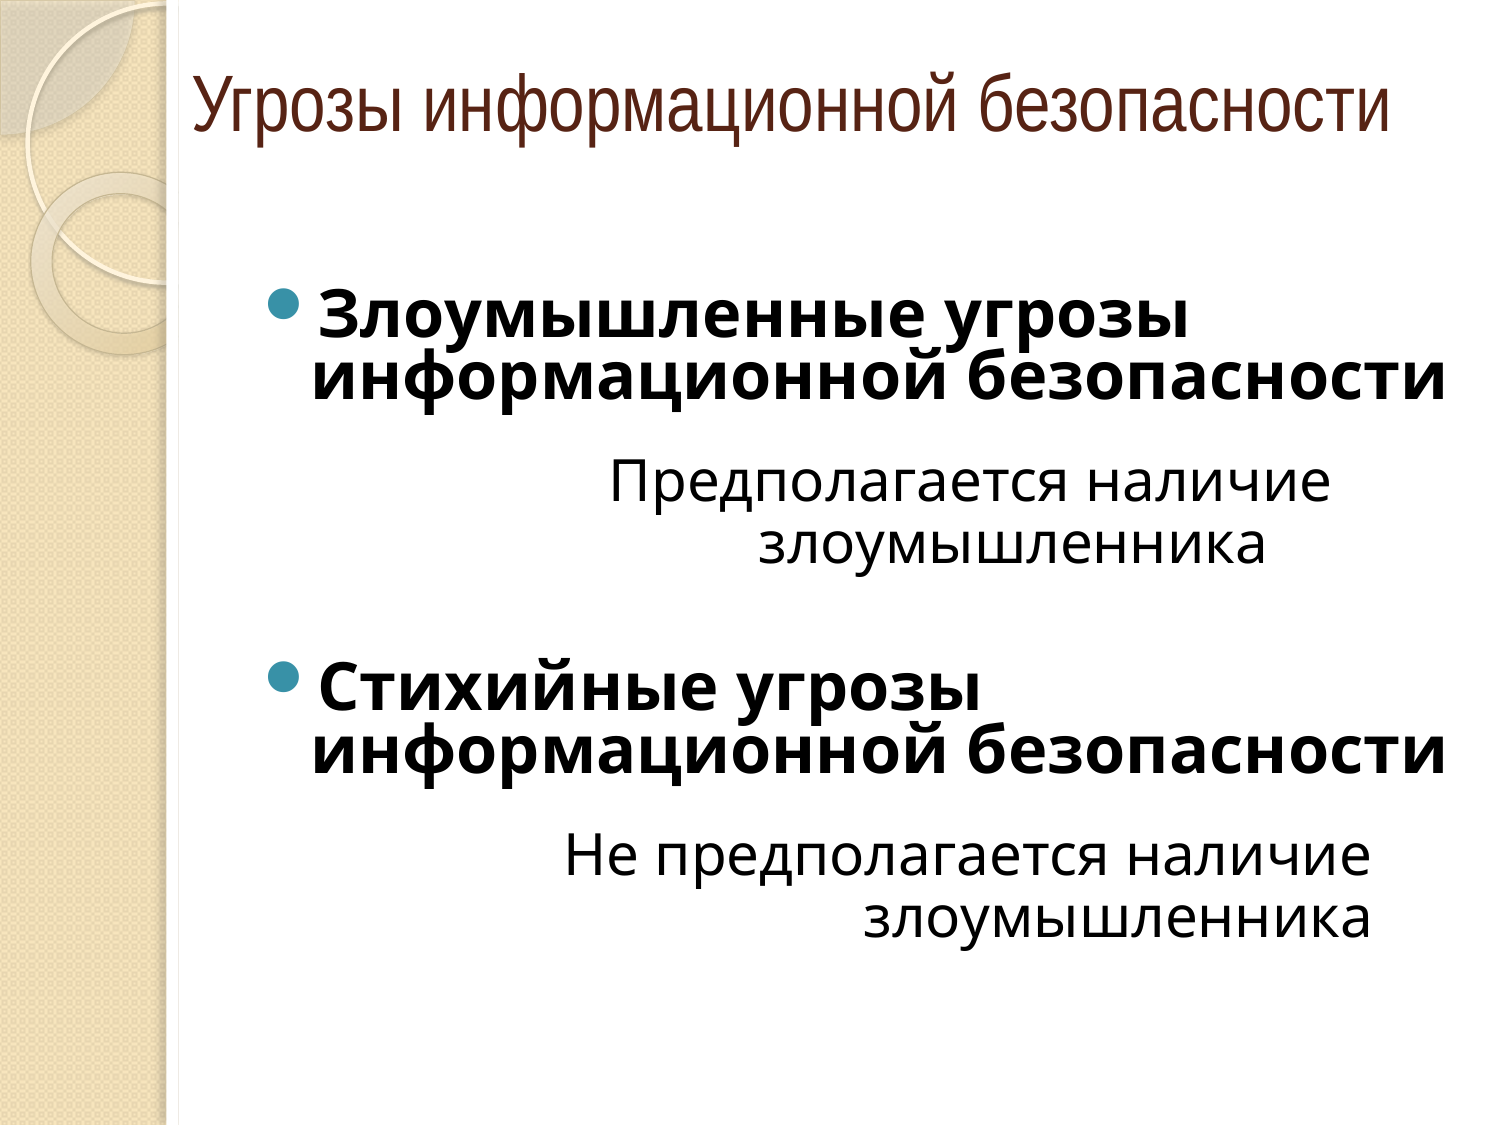

Угрозы информационной безопасности
# Злоумышленные угрозы информационной безопасности
		Предполагается наличие 				злоумышленника
Стихийные угрозы информационной безопасности
		Не предполагается наличие 				злоумышленника